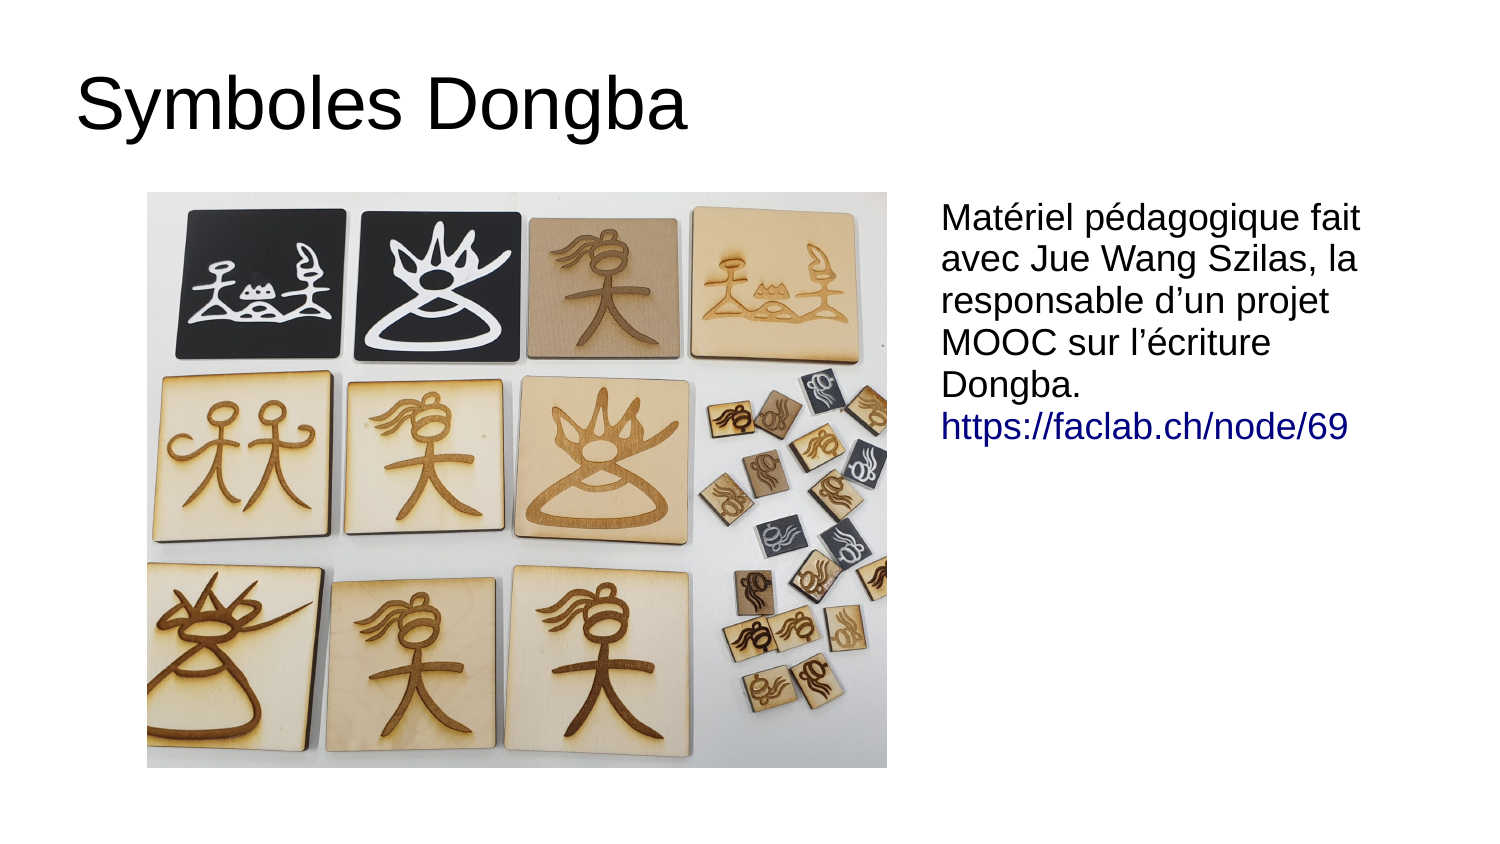

# Symboles Dongba
Matériel pédagogique fait avec Jue Wang Szilas, la responsable d’un projet MOOC sur l’écriture Dongba.
https://faclab.ch/node/69